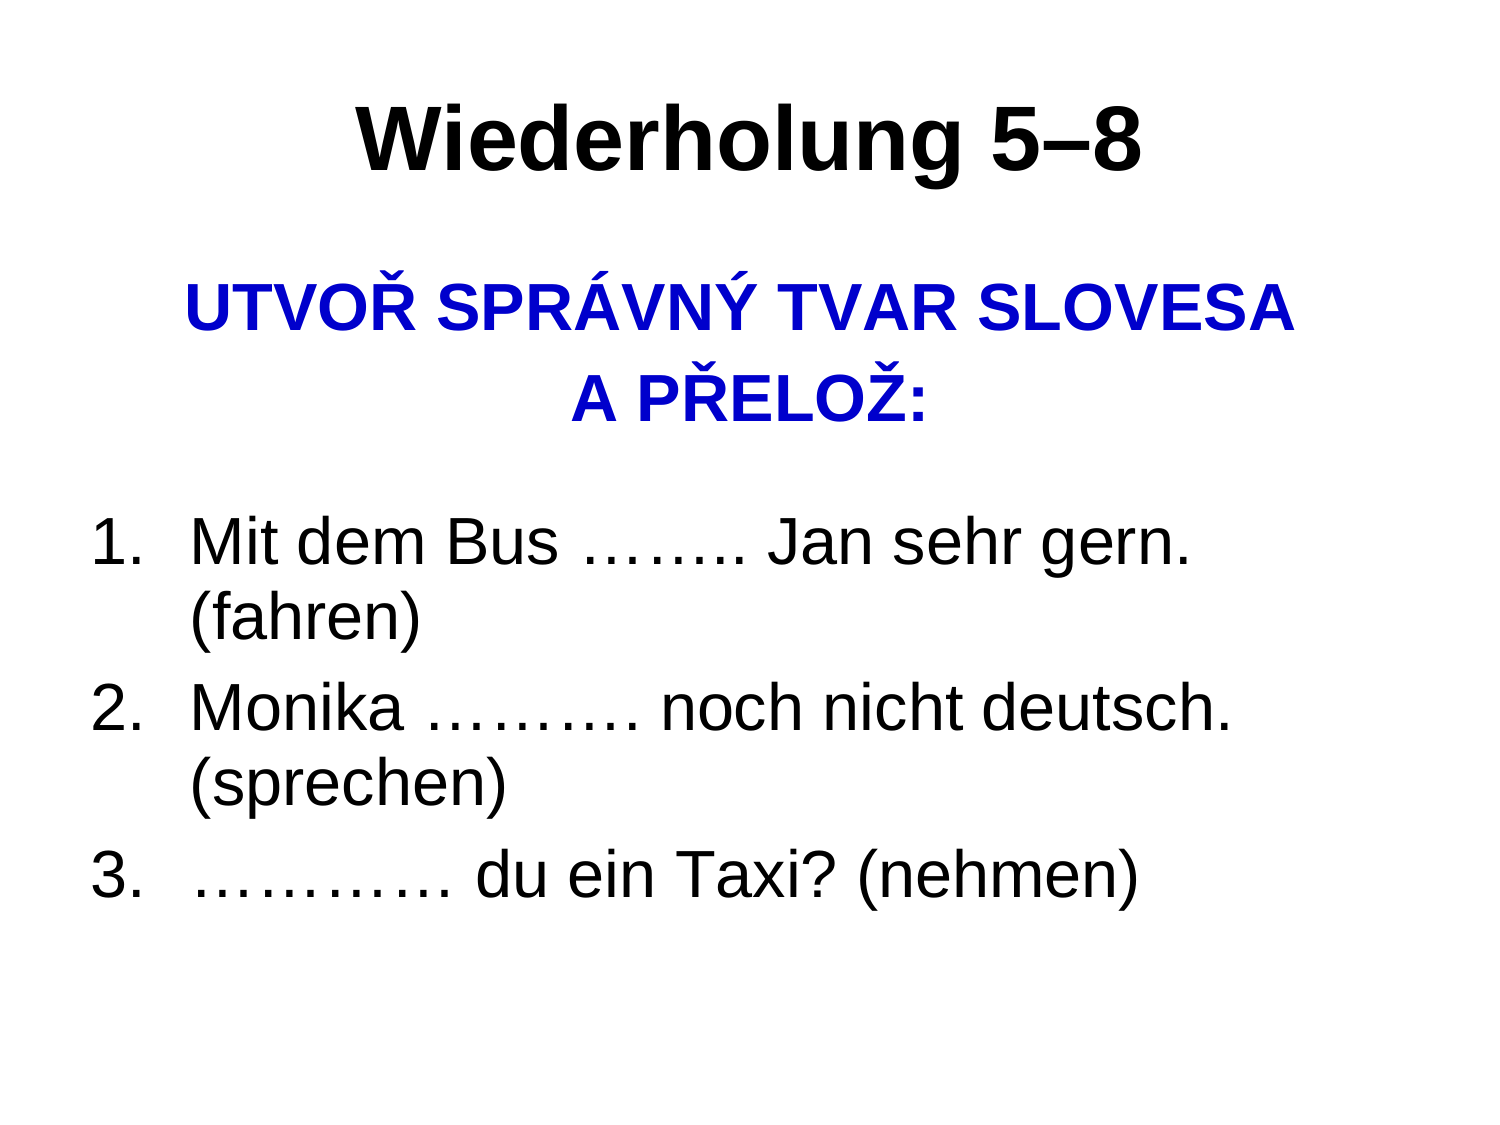

# Wiederholung 5–8
UTVOŘ SPRÁVNÝ TVAR SLOVESA
A PŘELOŽ:
Mit dem Bus …….. Jan sehr gern. (fahren)
Monika ………. noch nicht deutsch. (sprechen)
………… du ein Taxi? (nehmen)